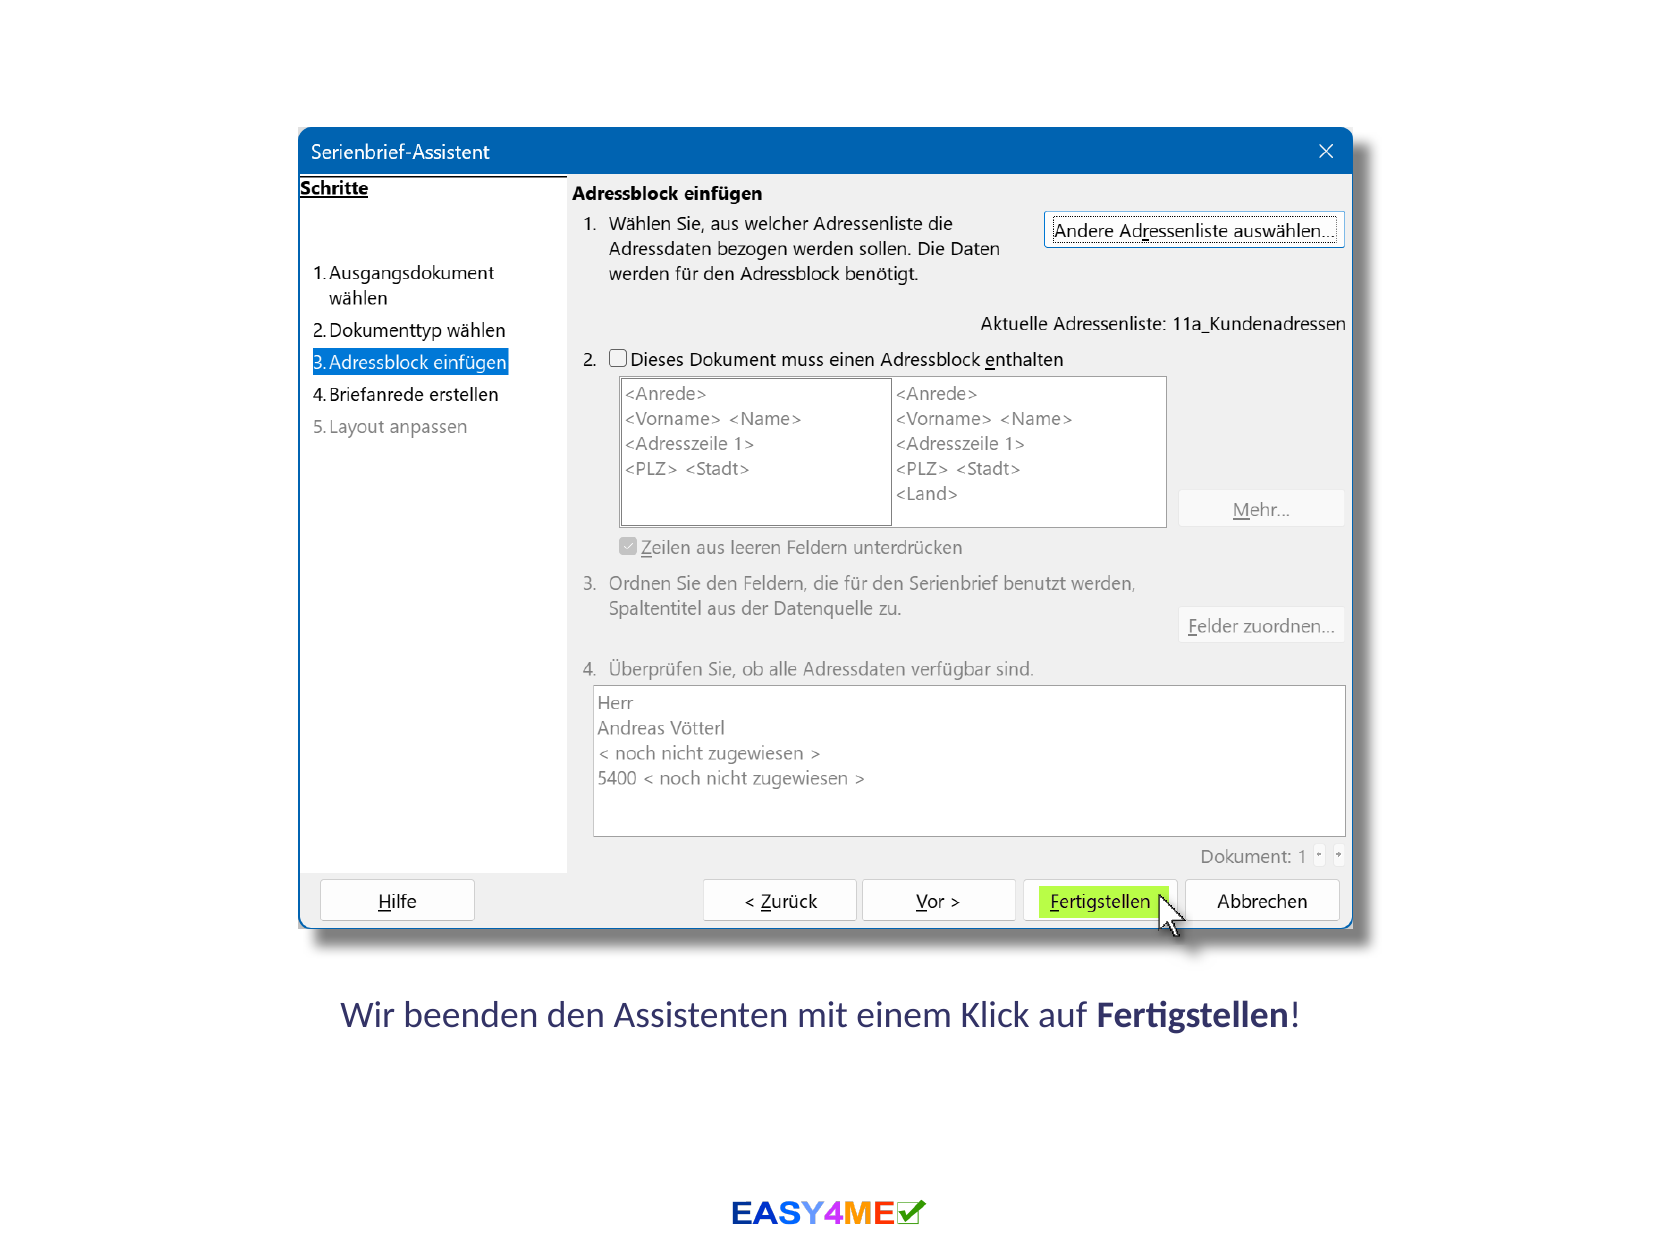

Wir beenden den Assistenten mit einem Klick auf Fertigstellen!